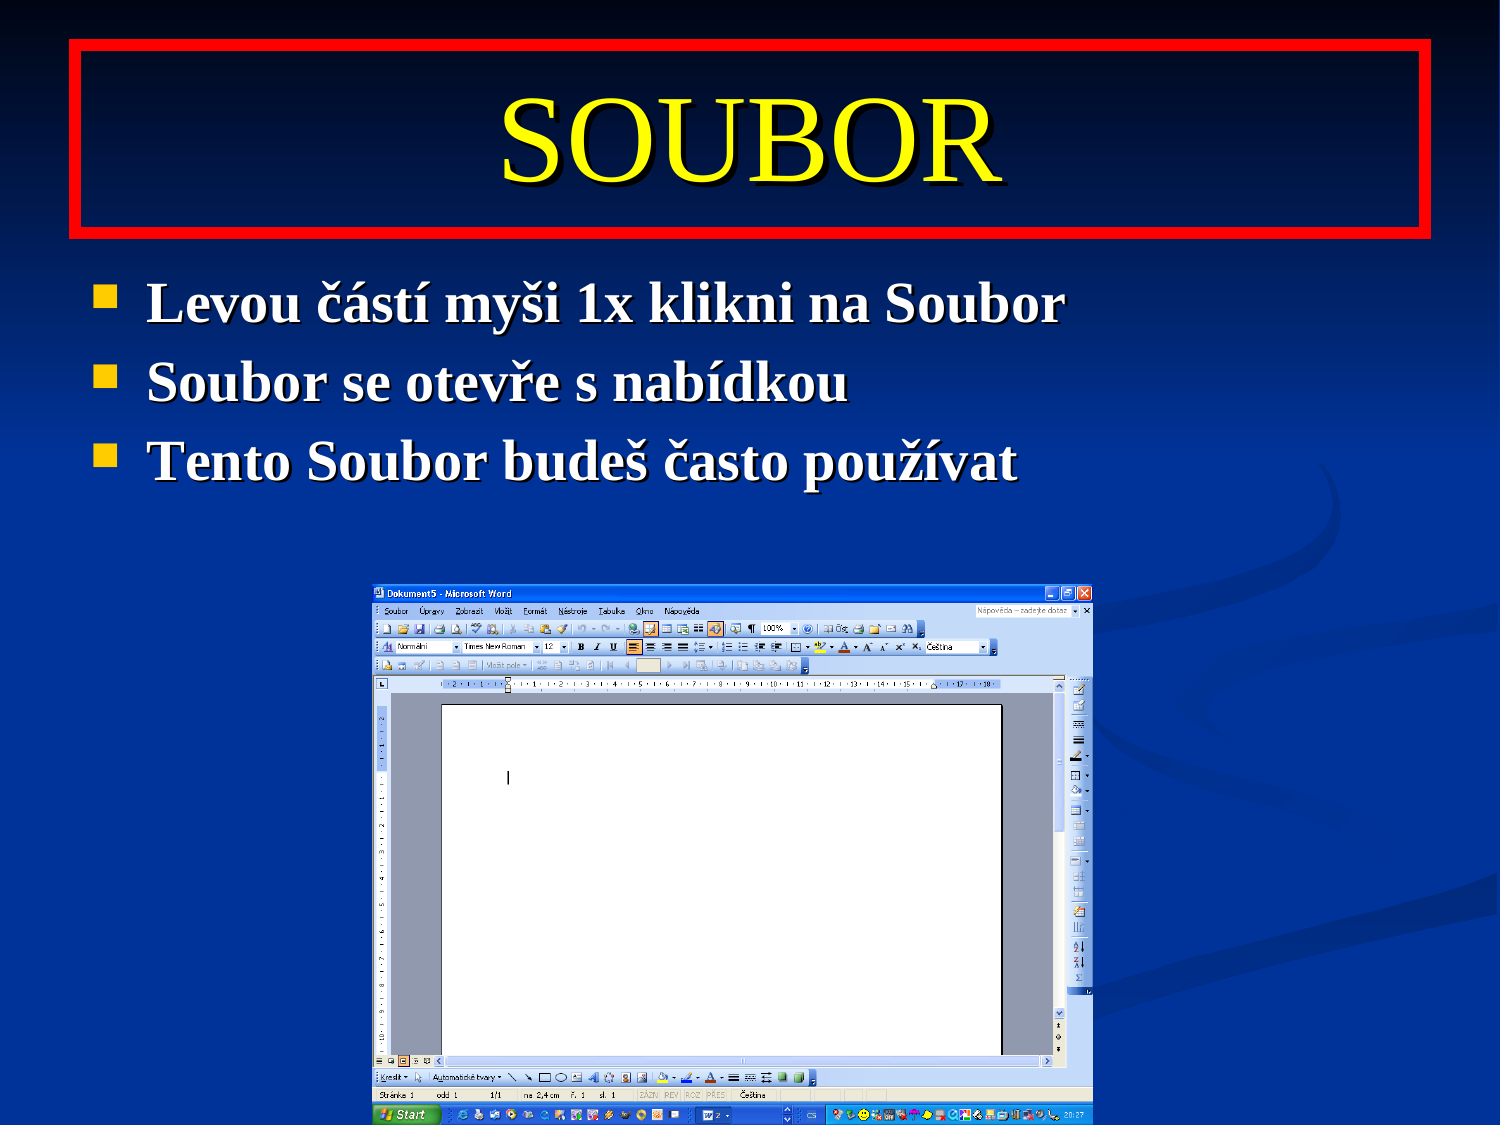

# SOUBOR
Levou částí myši 1x klikni na Soubor
Soubor se otevře s nabídkou
Tento Soubor budeš často používat